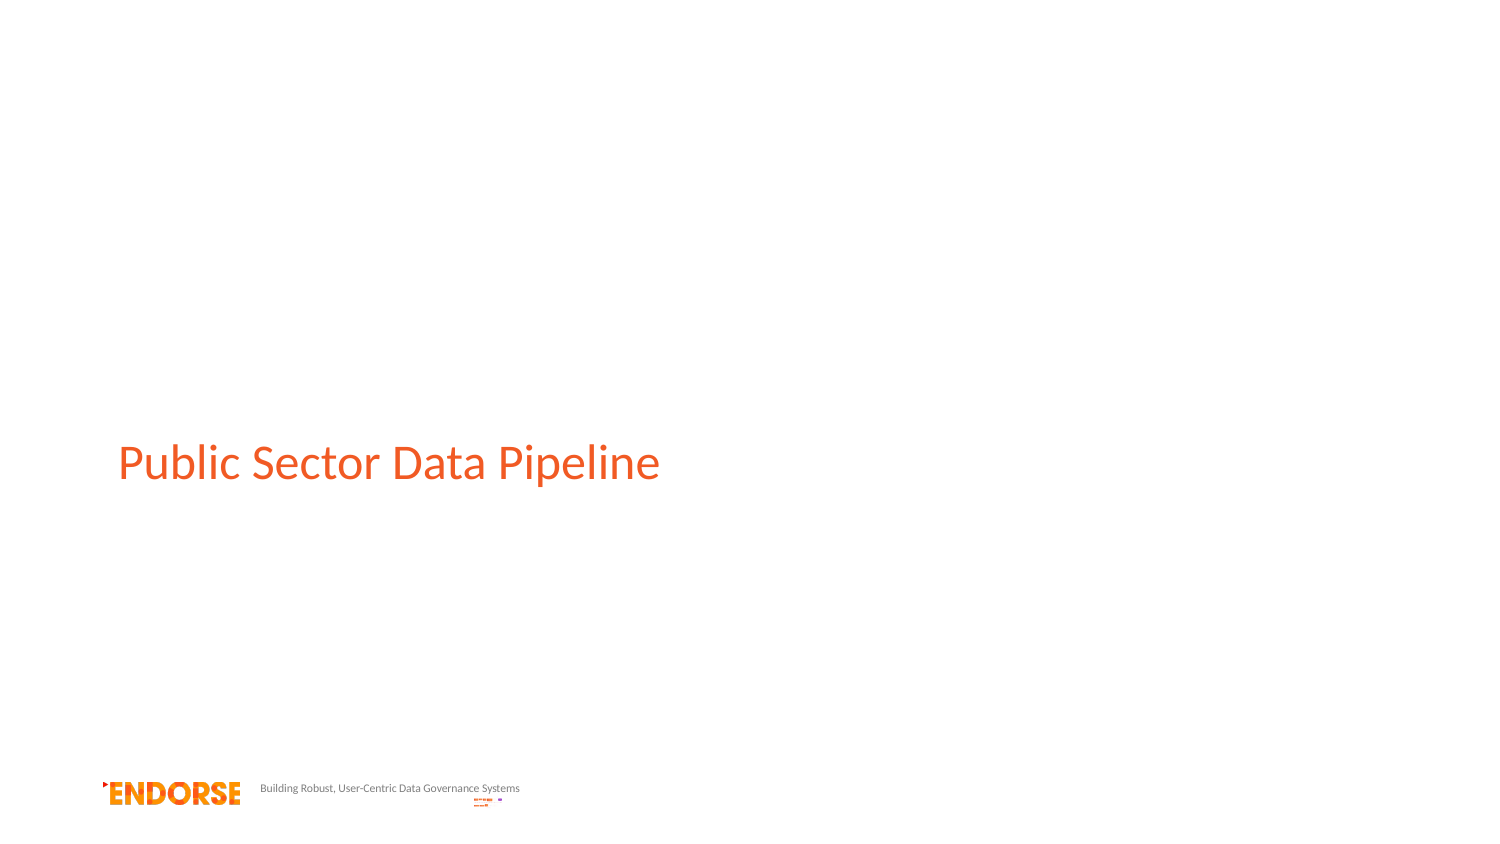

# Public Sector Data Pipeline
Building Robust, User-Centric Data Governance Systems